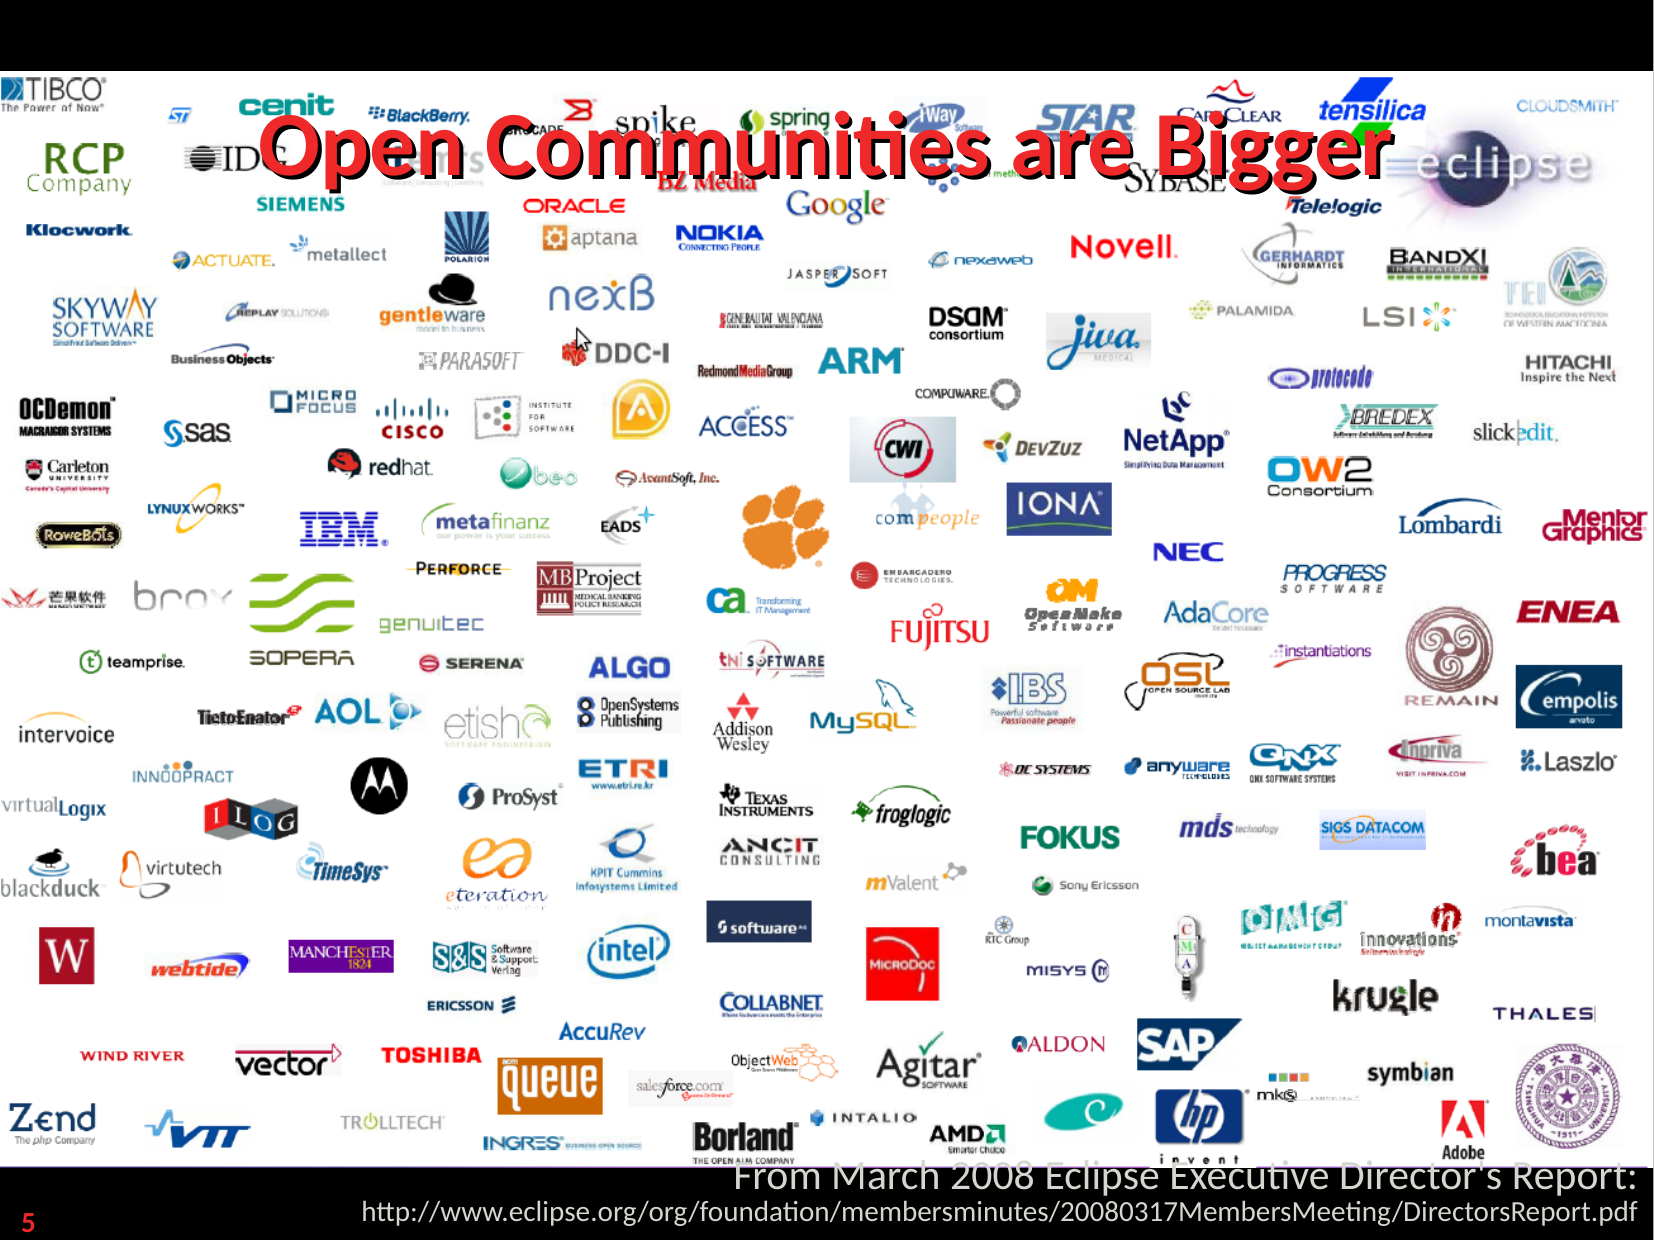

# Open Communities are Bigger
From March 2008 Eclipse Executive Director's Report:
http://www.eclipse.org/org/foundation/membersminutes/20080317MembersMeeting/DirectorsReport.pdf
5